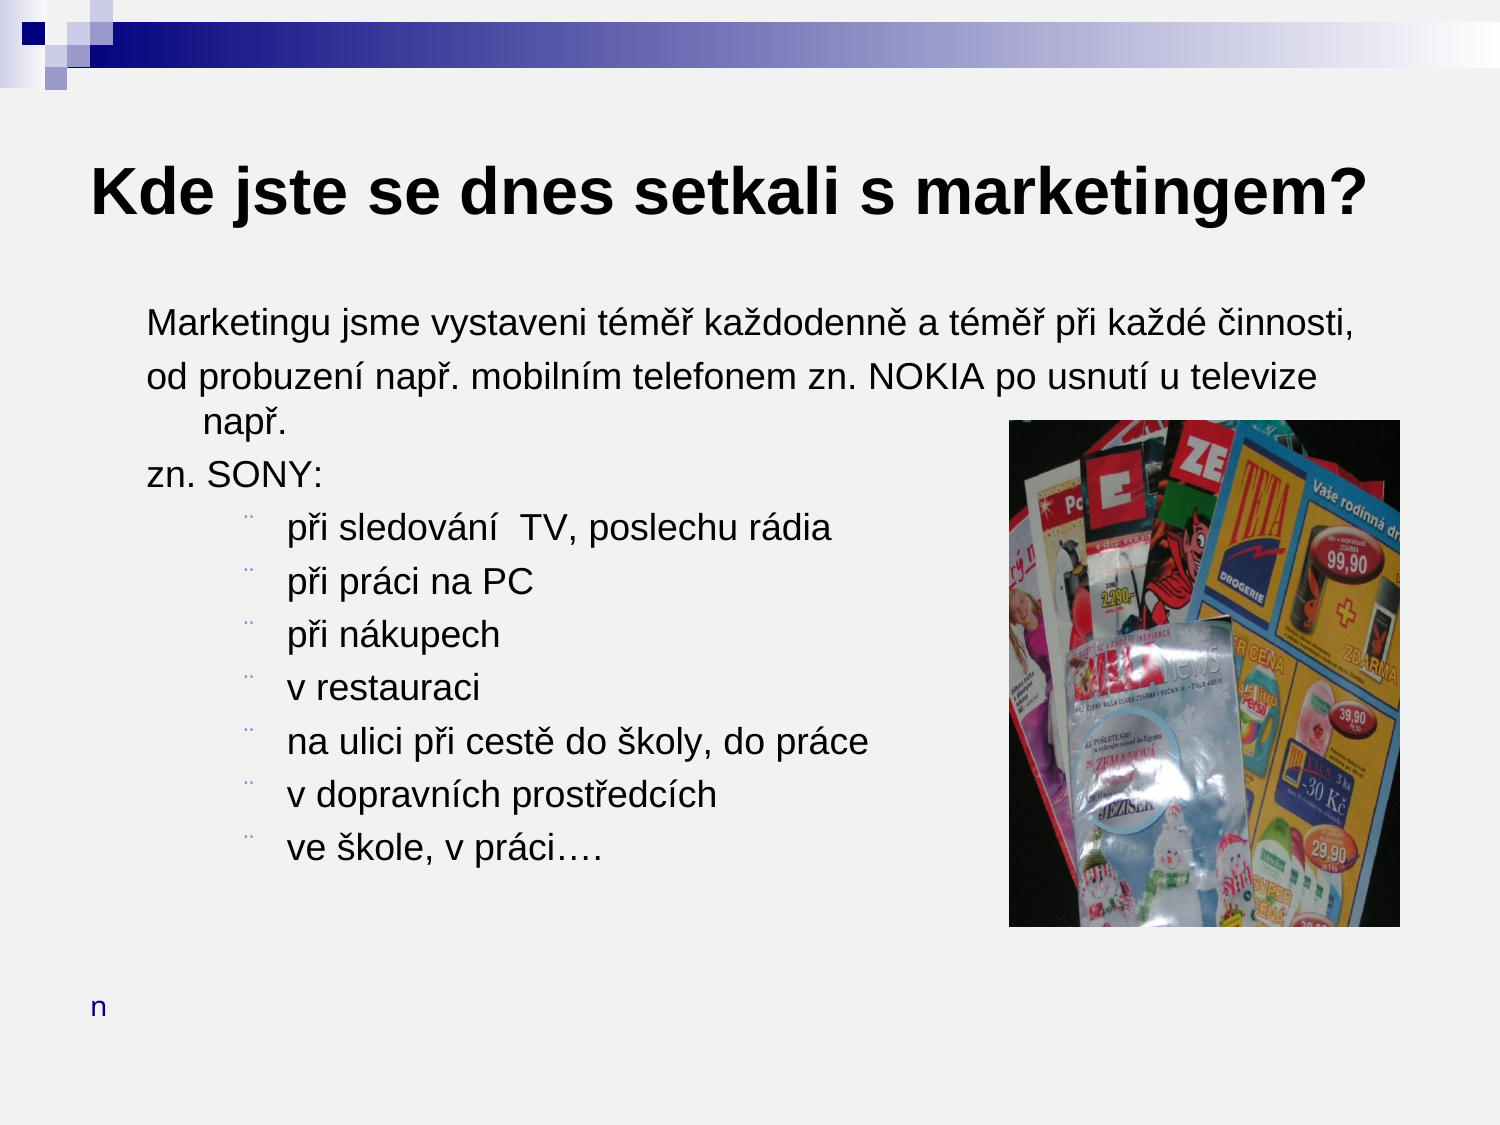

Kde jste se dnes setkali s marketingem?
# Marketingu jsme vystaveni téměř každodenně a téměř při každé činnosti,
od probuzení např. mobilním telefonem zn. NOKIA po usnutí u televize např.
zn. SONY:
při sledování TV, poslechu rádia
při práci na PC
při nákupech
v restauraci
na ulici při cestě do školy, do práce
v dopravních prostředcích
ve škole, v práci….